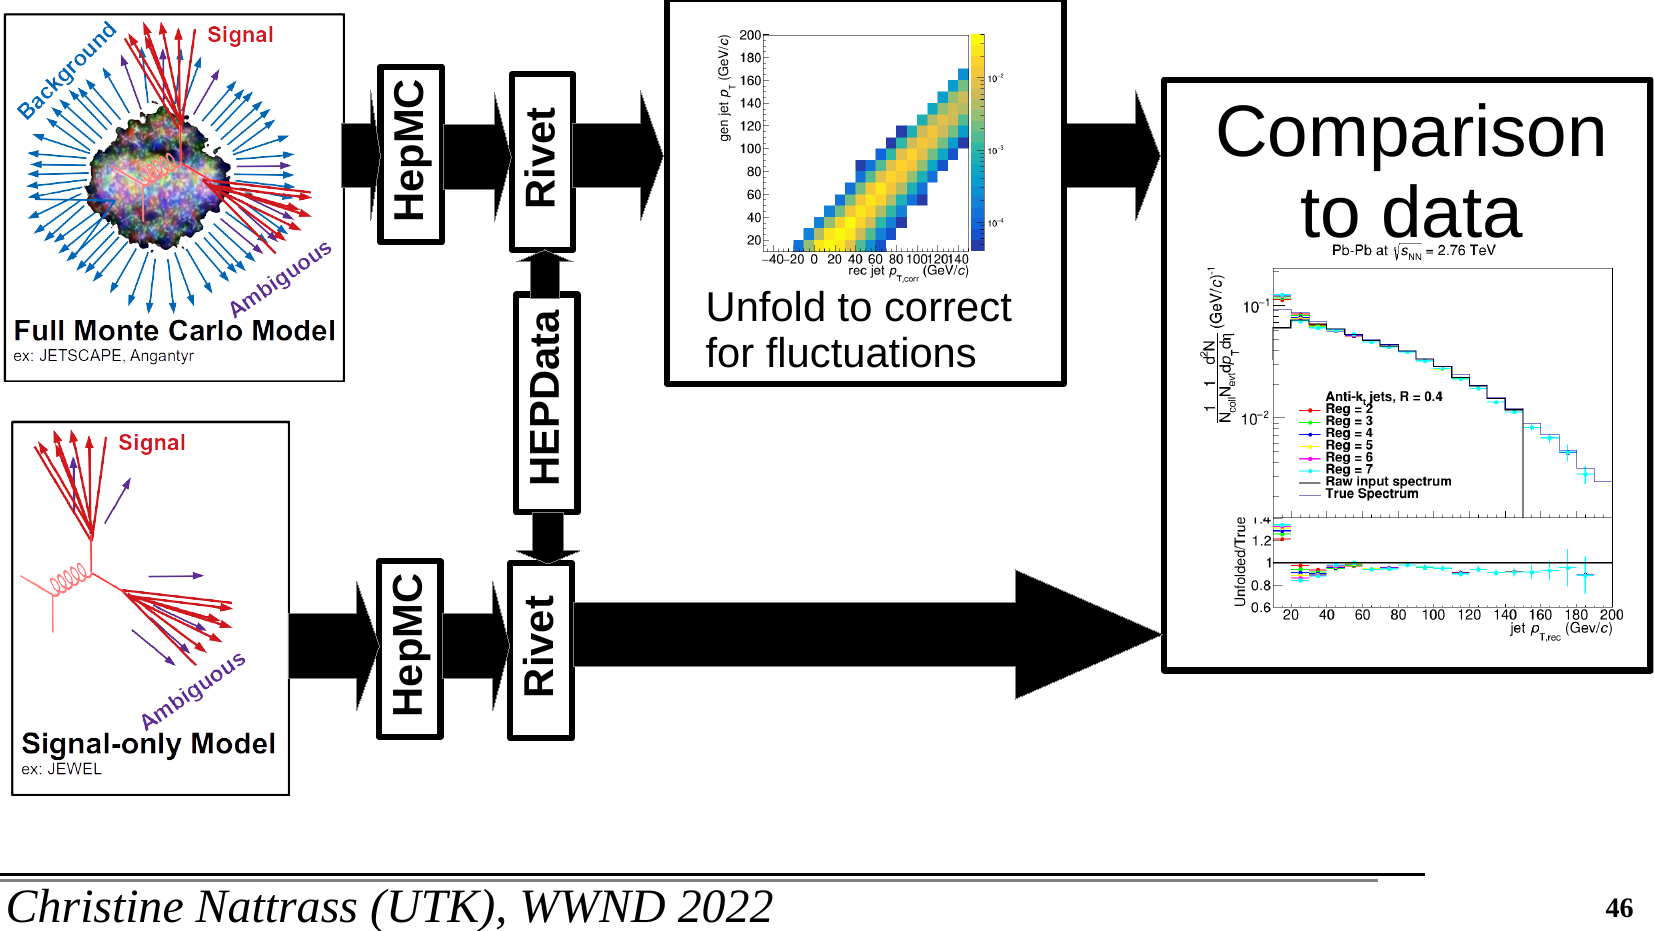

Unfold to correct for fluctuations
HepMC
Rivet
HEPData
HepMC
Rivet
Comparison to data
arXiv:2005.02320 
[hep-ph]
See poster by
Nattrass et al
Comparison to data
PRL91(2003) 172302
Unfold to correct for fluctuations
PRL91(2003) 172302
Comparison to data